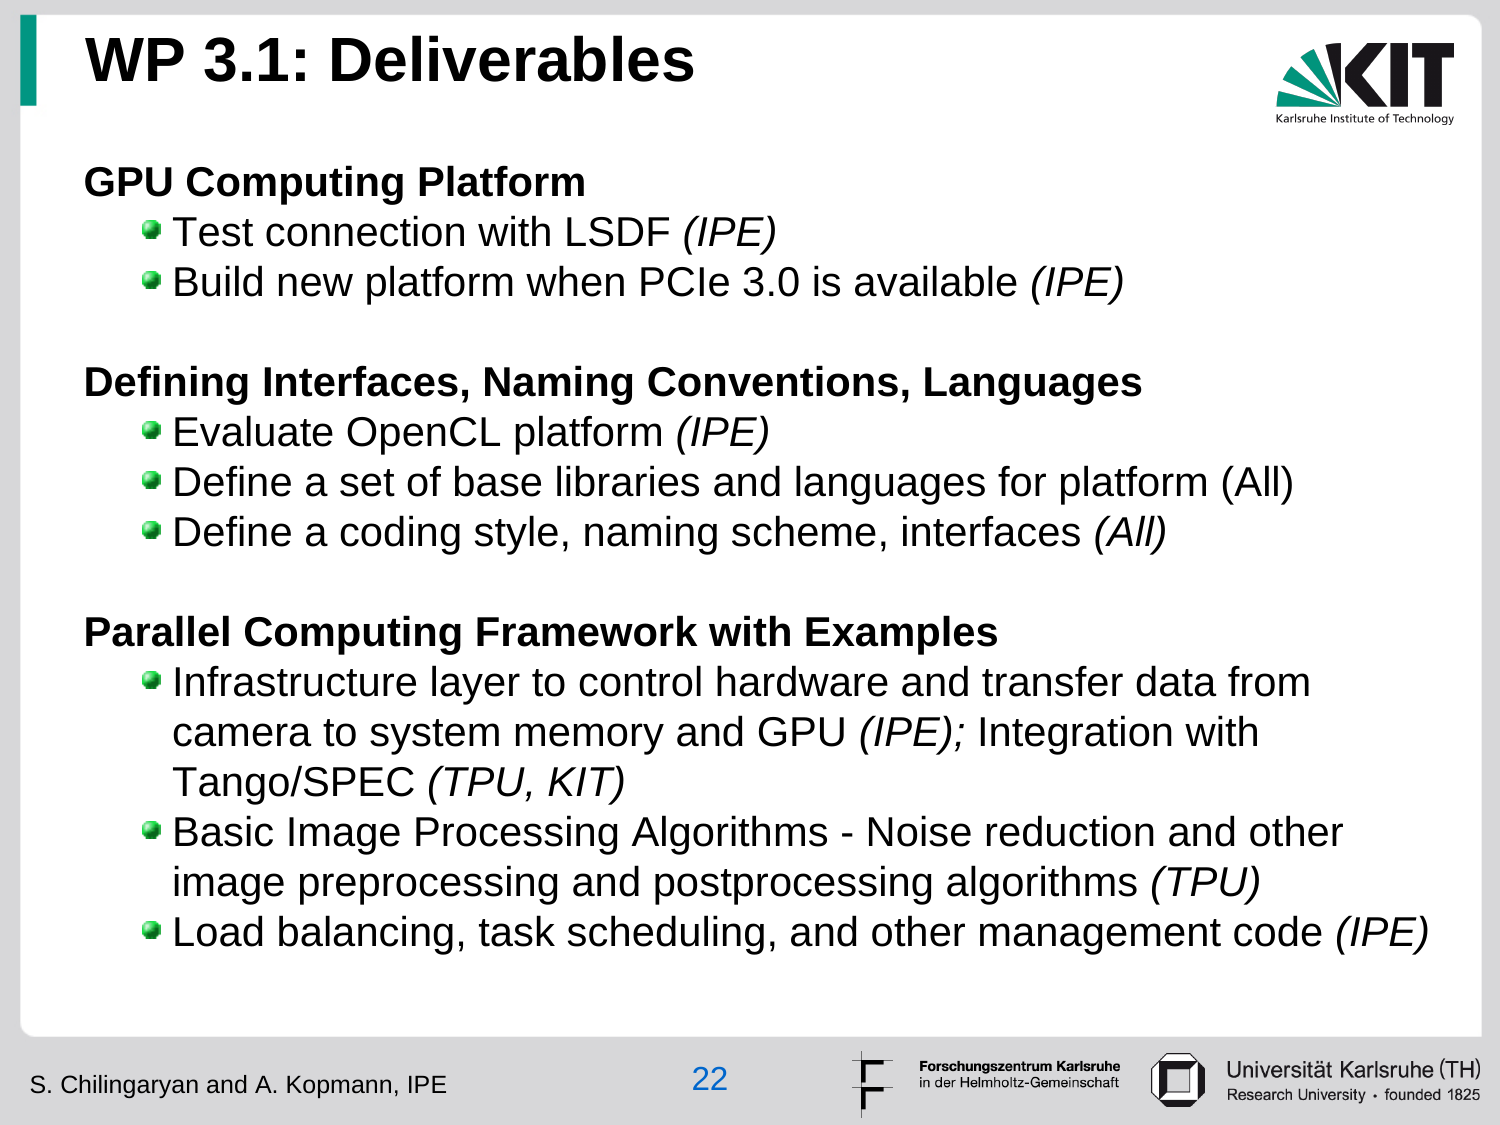

# WP 3.1: Deliverables
GPU Computing Platform
Test connection with LSDF (IPE)
Build new platform when PCIe 3.0 is available (IPE)
Defining Interfaces, Naming Conventions, Languages
Evaluate OpenCL platform (IPE)
Define a set of base libraries and languages for platform (All)
Define a coding style, naming scheme, interfaces (All)
Parallel Computing Framework with Examples
Infrastructure layer to control hardware and transfer data from camera to system memory and GPU (IPE); Integration with Tango/SPEC (TPU, KIT)
Basic Image Processing Algorithms - Noise reduction and other image preprocessing and postprocessing algorithms (TPU)
Load balancing, task scheduling, and other management code (IPE)
S. Chilingaryan and A. Kopmann, IPE